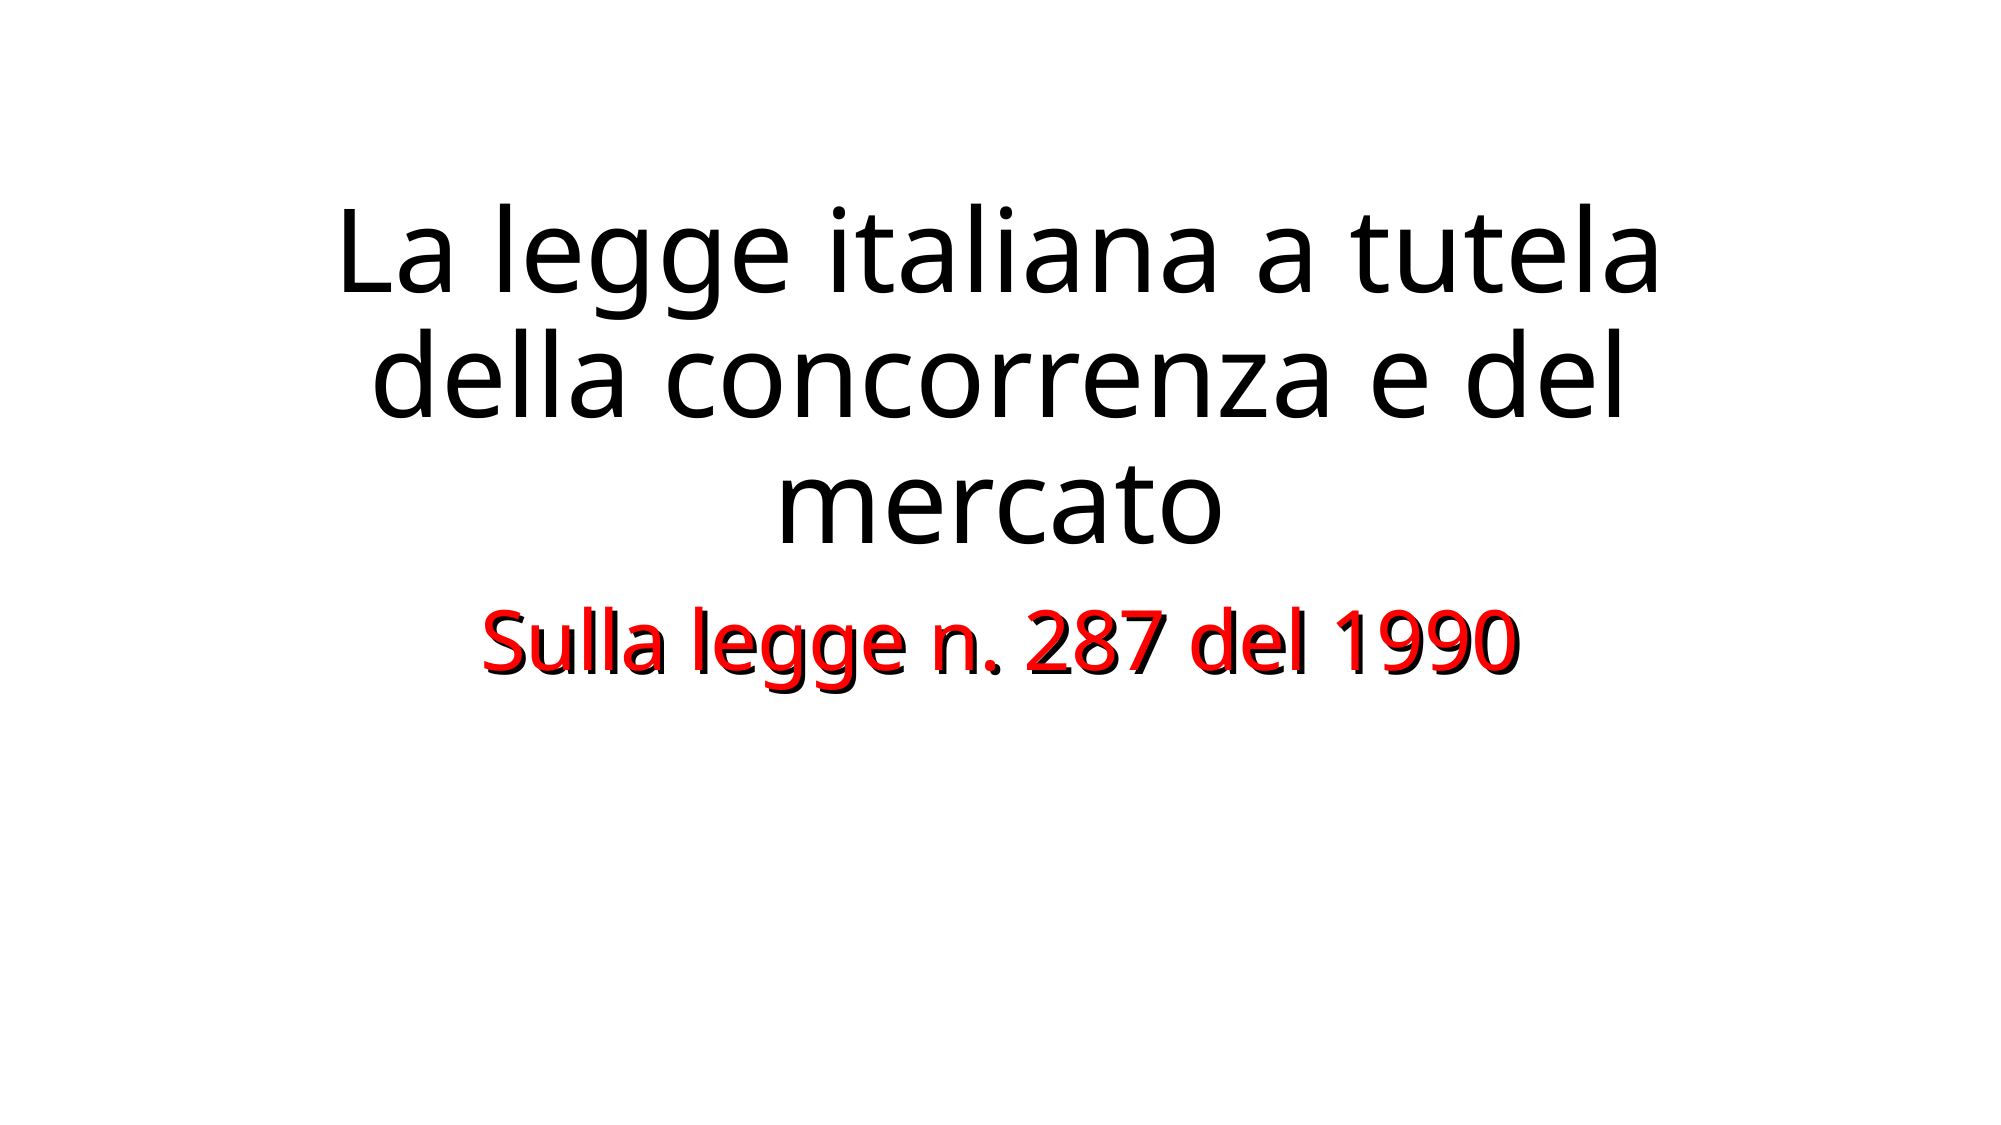

# La legge italiana a tutela della concorrenza e del mercato
Sulla legge n. 287 del 1990